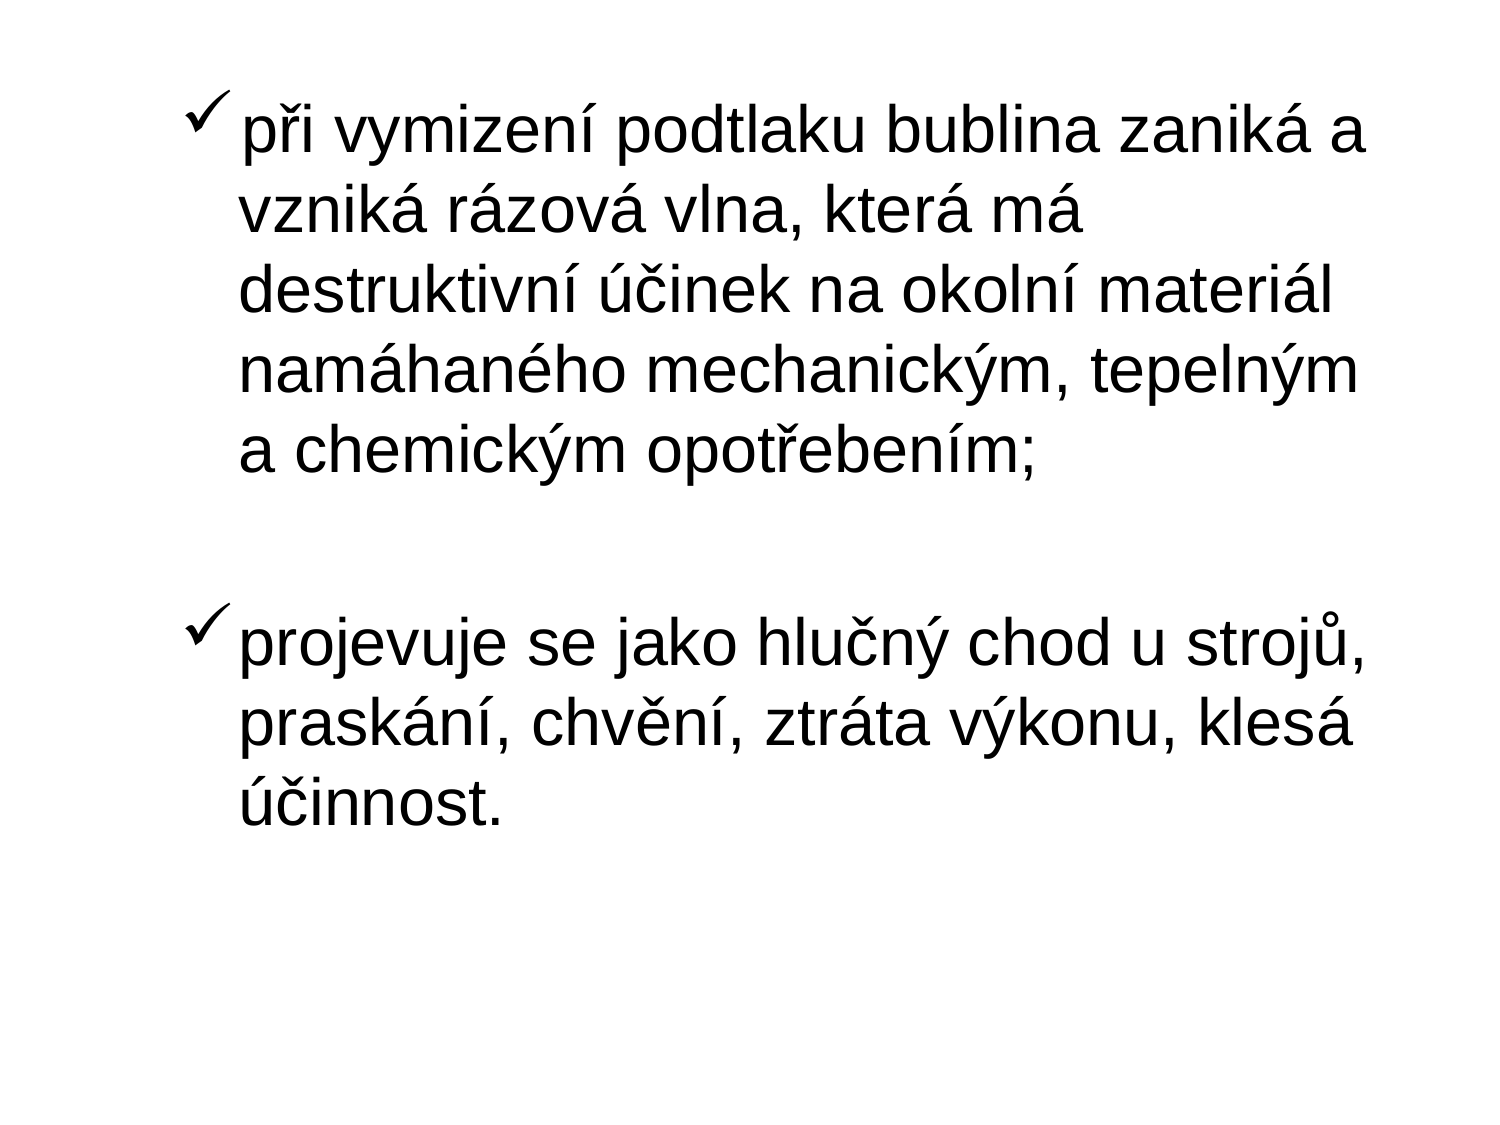

# při vymizení podtlaku bublina zaniká a vzniká rázová vlna, která má destruktivní účinek na okolní materiál namáhaného mechanickým, tepelným a chemickým opotřebením;
projevuje se jako hlučný chod u strojů, praskání, chvění, ztráta výkonu, klesá účinnost.